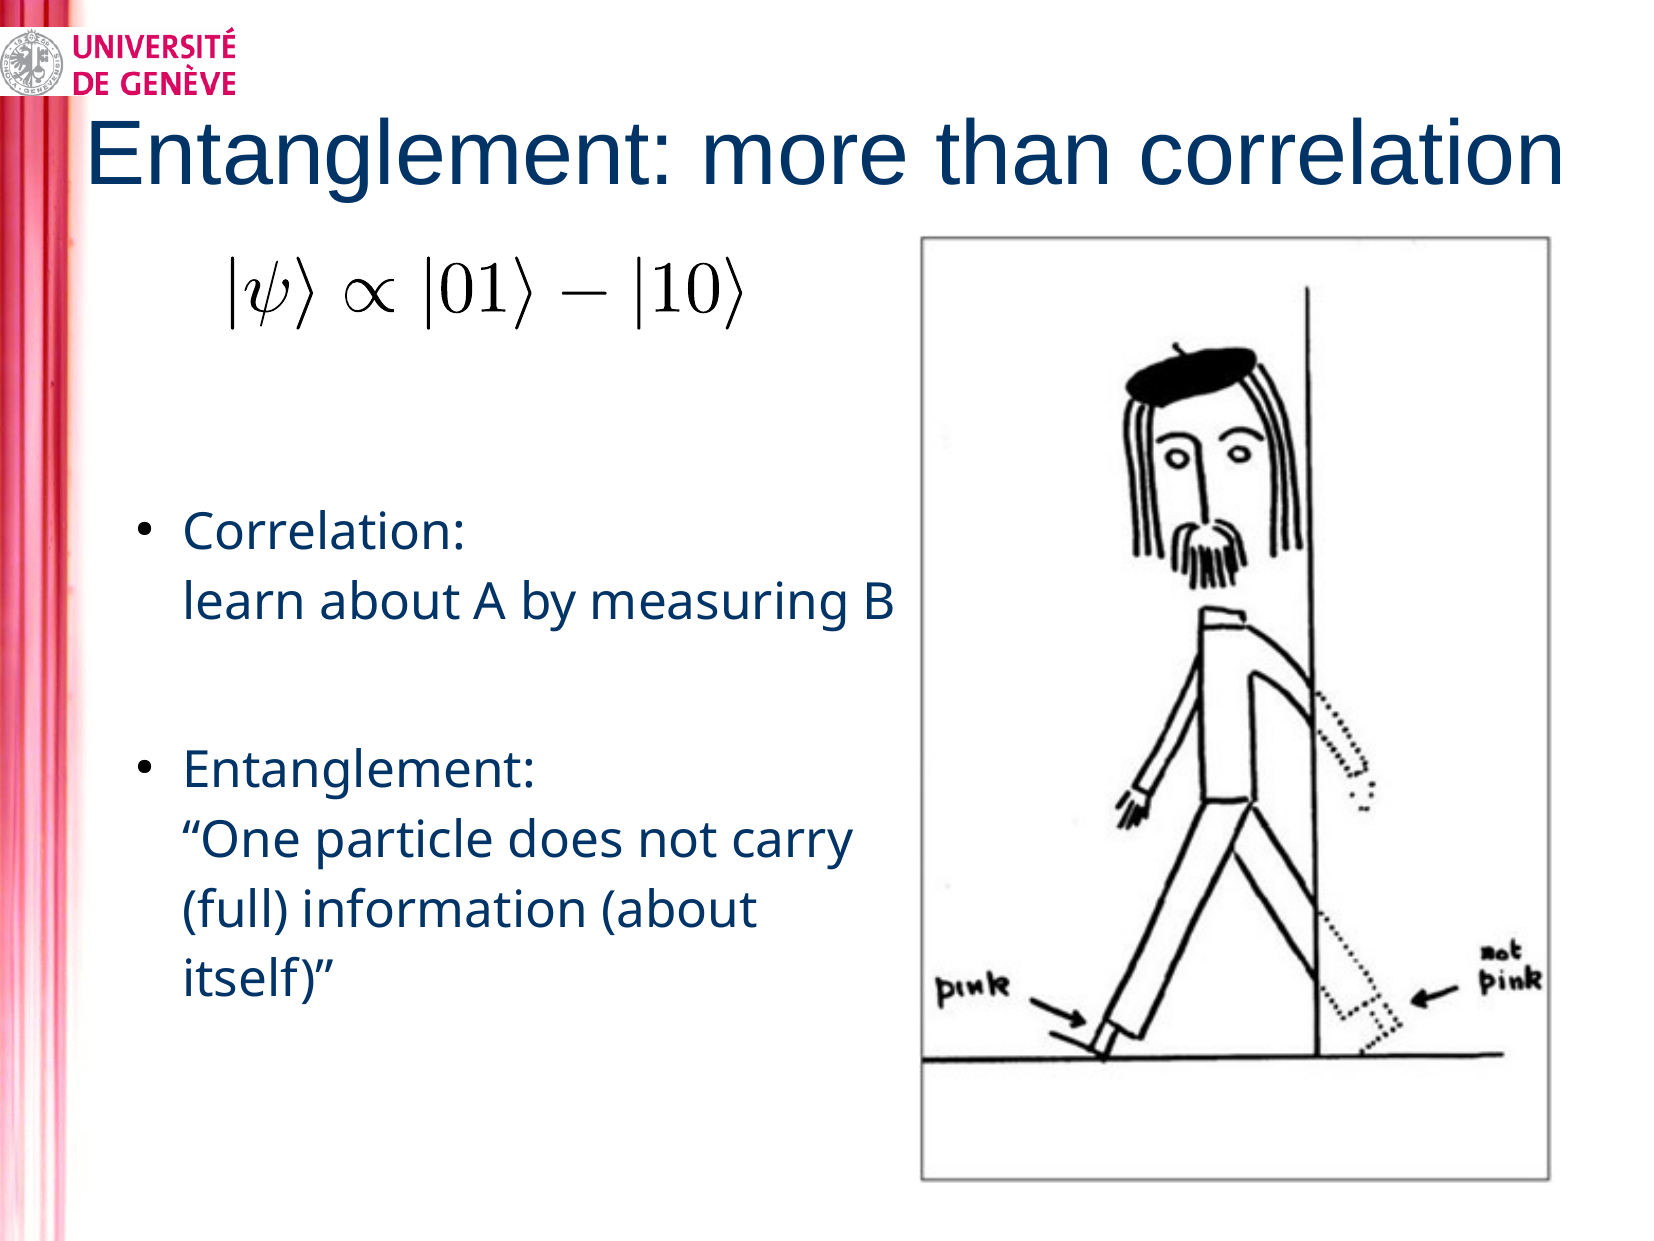

# Entanglement: more than correlation
Correlation:
learn about A by measuring B
Entanglement:
“One particle does not carry (full) information (about itself)”